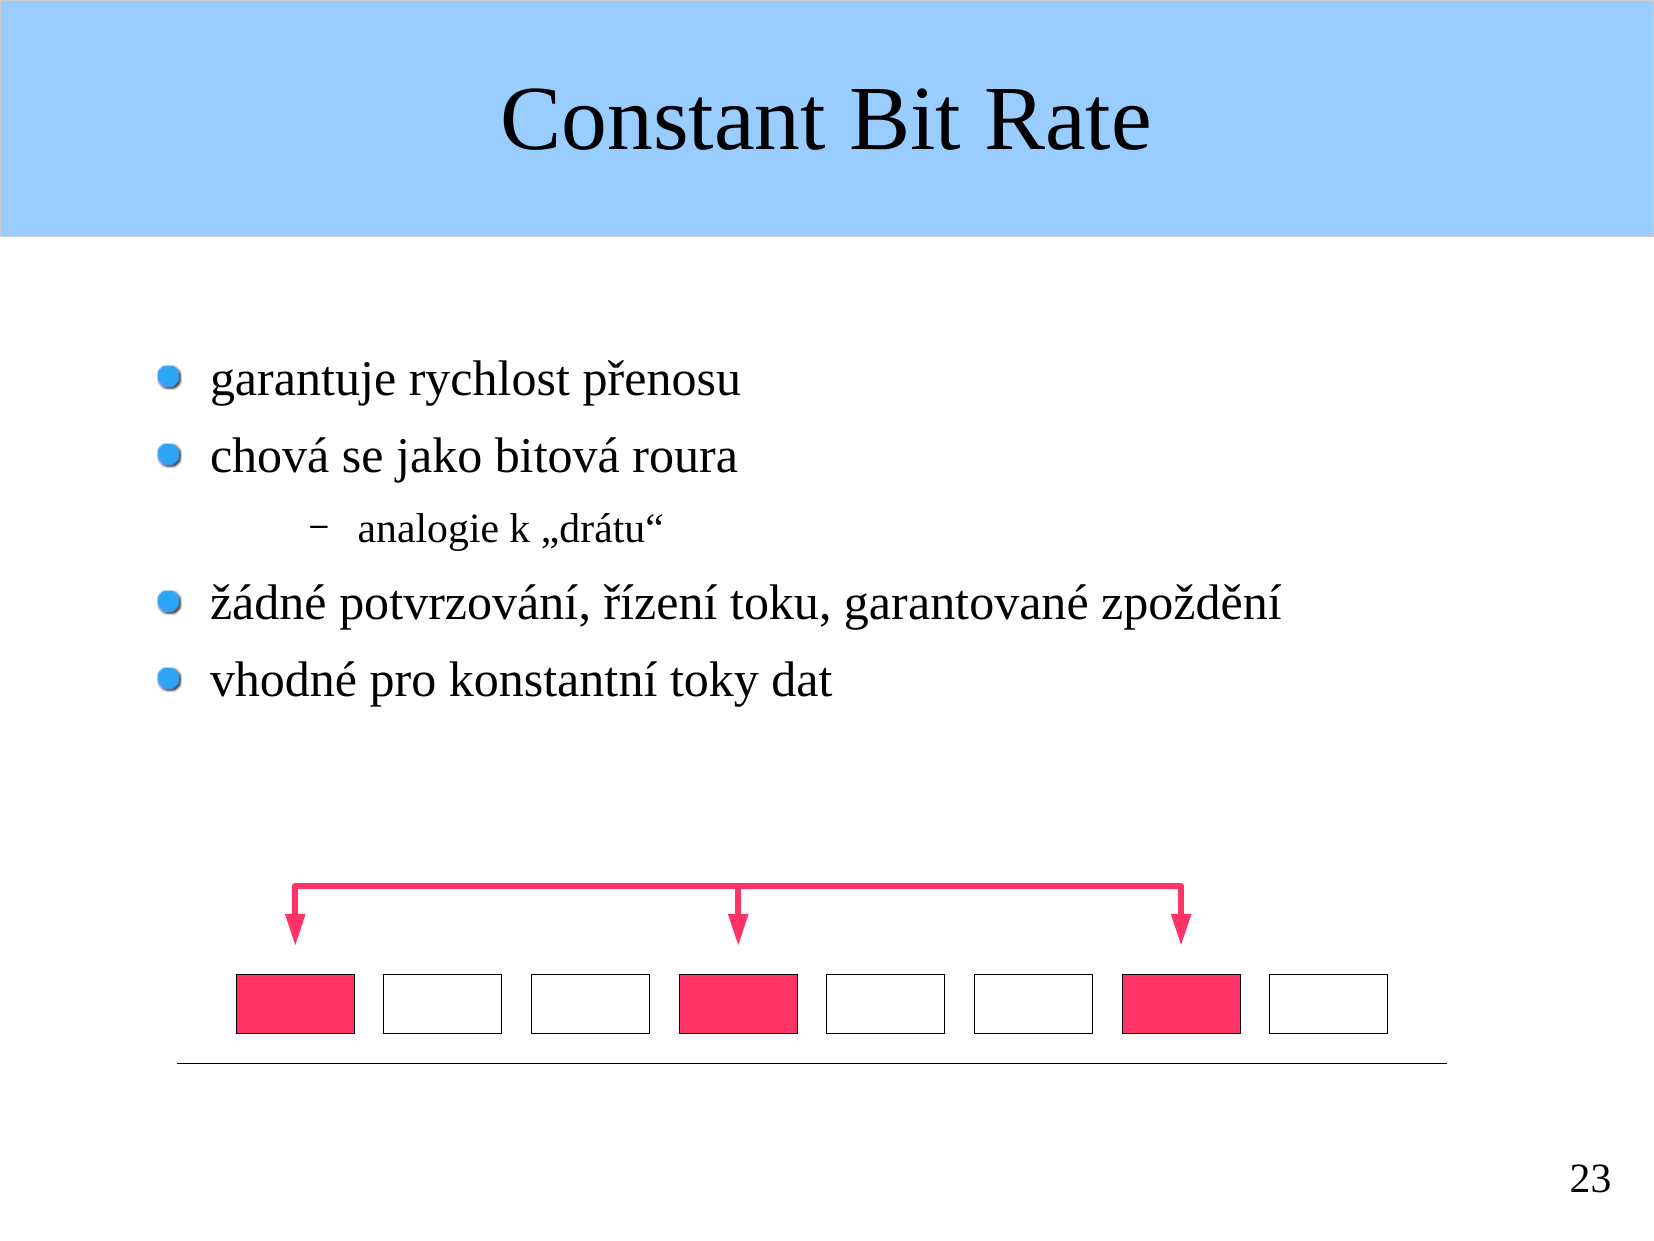

# Constant Bit Rate
garantuje rychlost přenosu
chová se jako bitová roura
analogie k „drátu“
žádné potvrzování, řízení toku, garantované zpoždění
vhodné pro konstantní toky dat